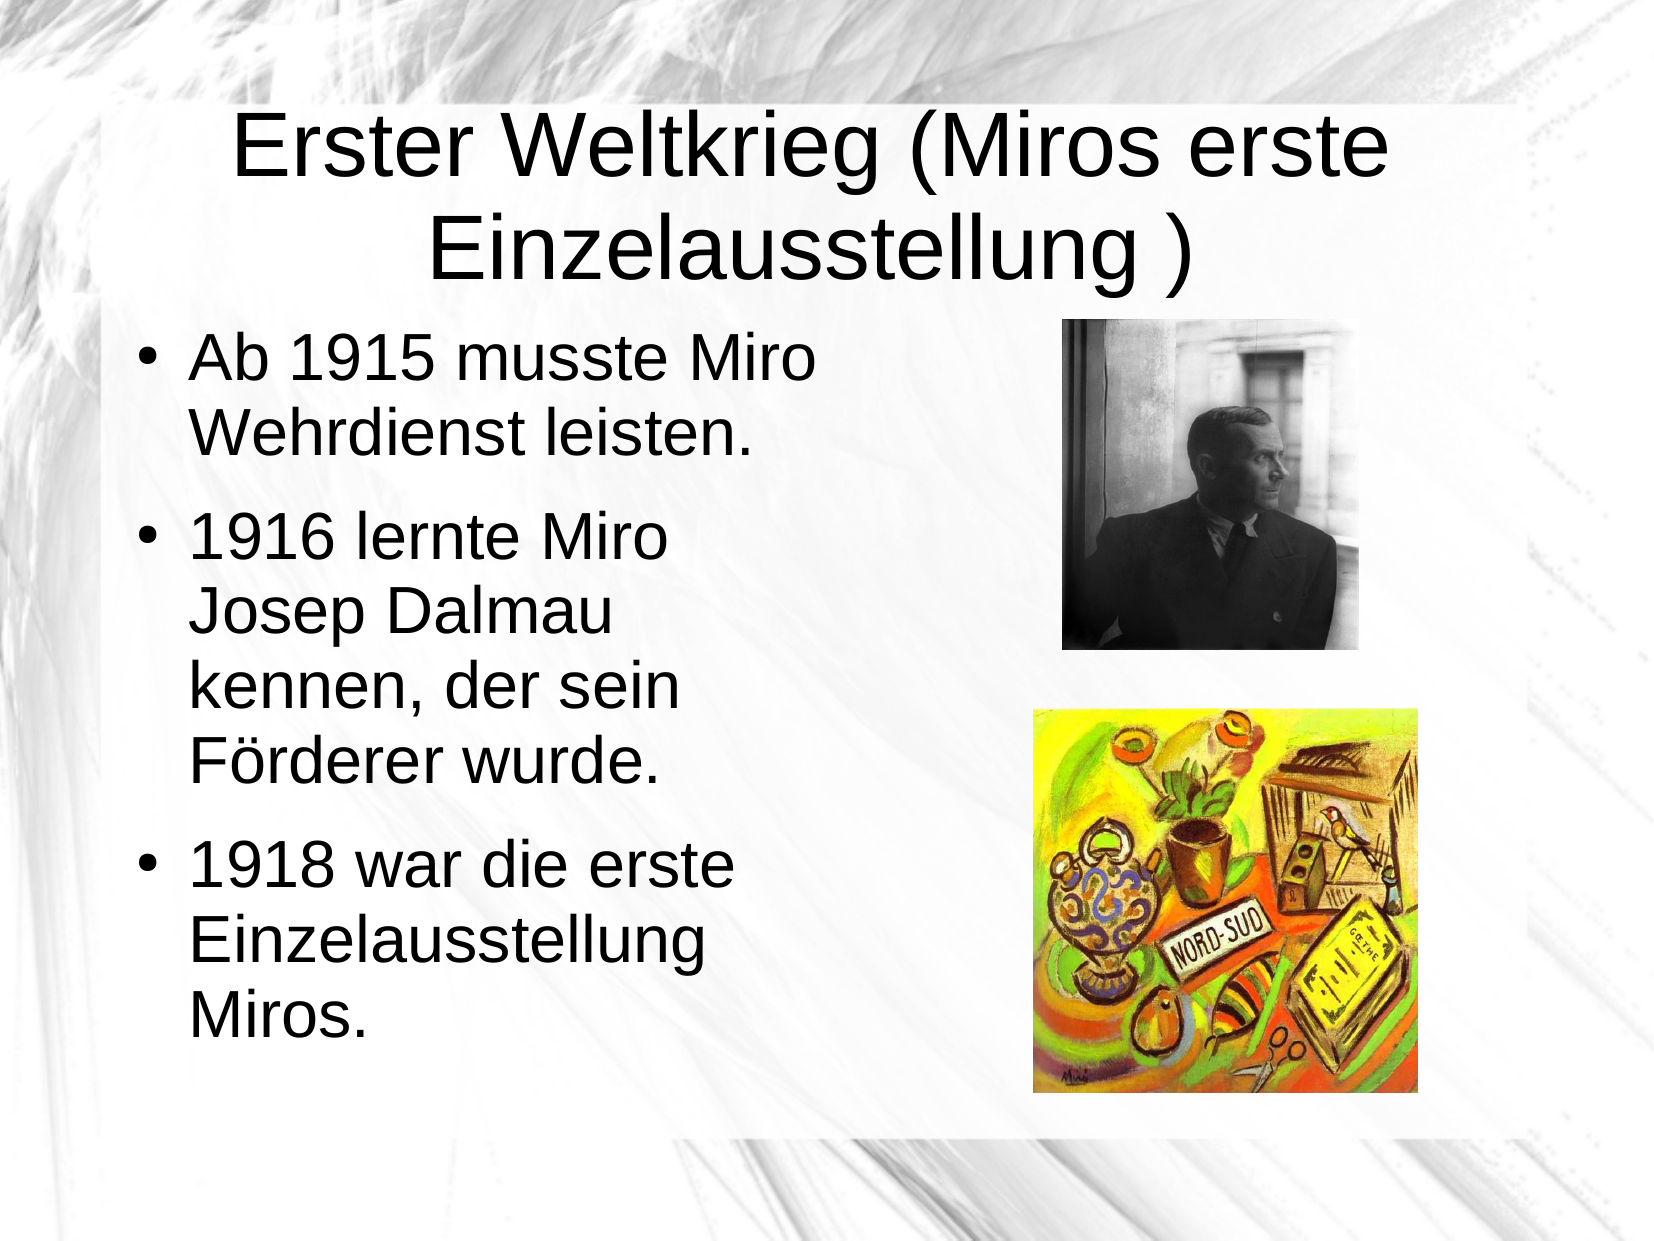

# Erster Weltkrieg (Miros erste Einzelausstellung )
Ab 1915 musste Miro Wehrdienst leisten.
1916 lernte Miro Josep Dalmau kennen, der sein Förderer wurde.
1918 war die erste Einzelausstellung Miros.